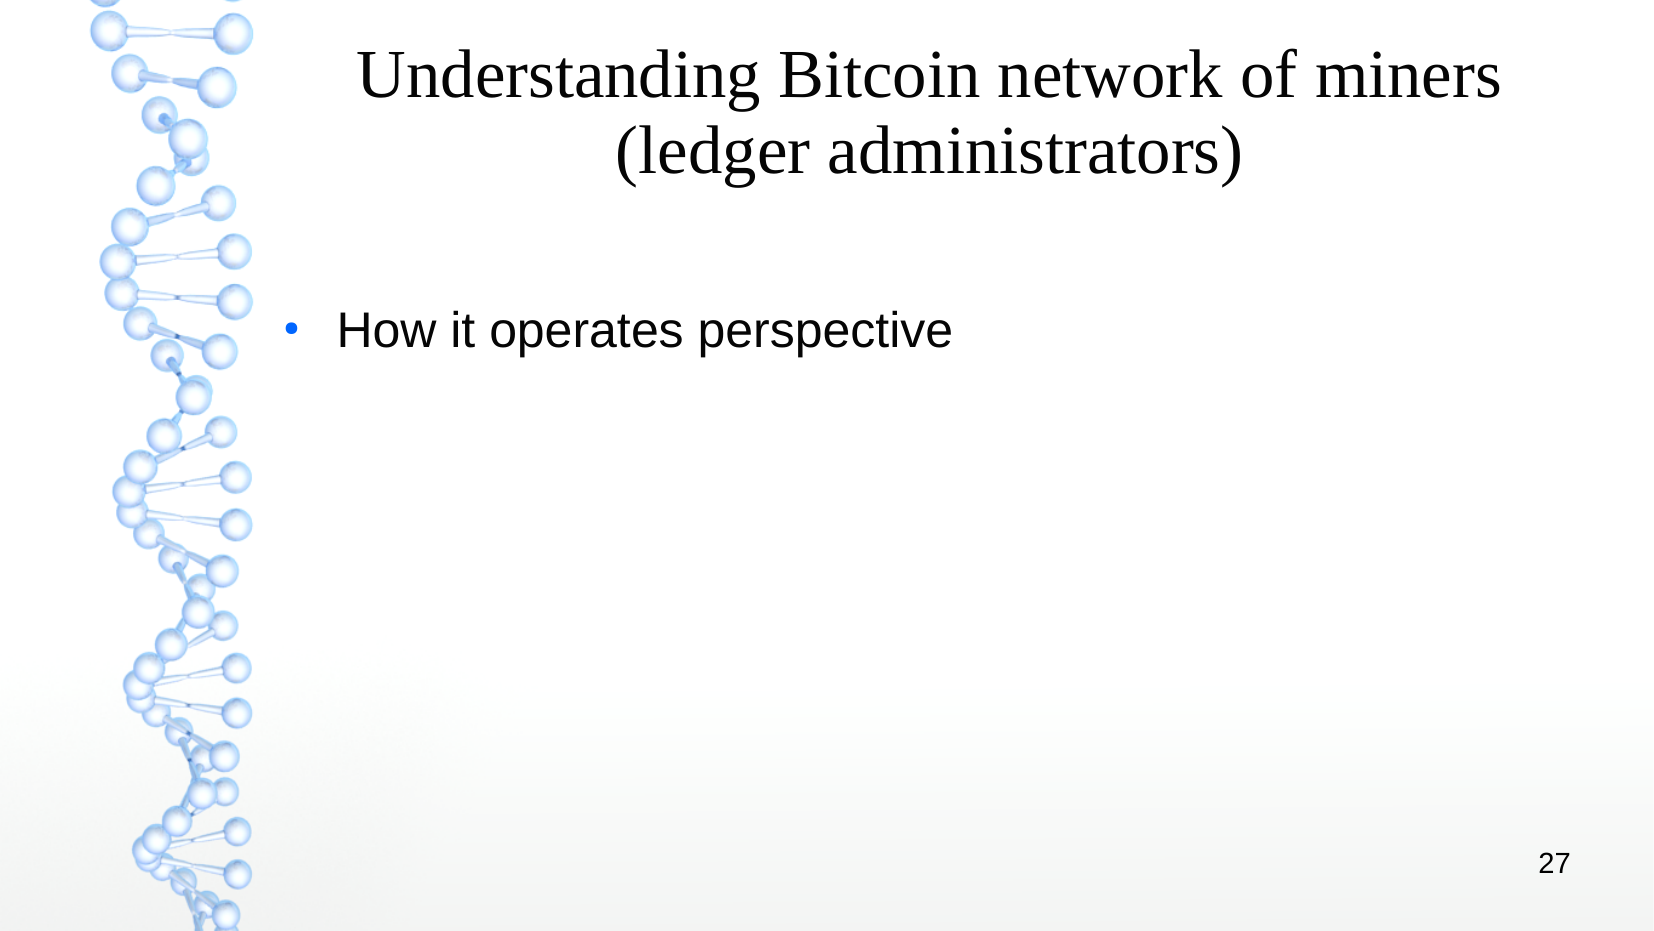

# Understanding Bitcoin network of miners (ledger administrators)
How it operates perspective
27